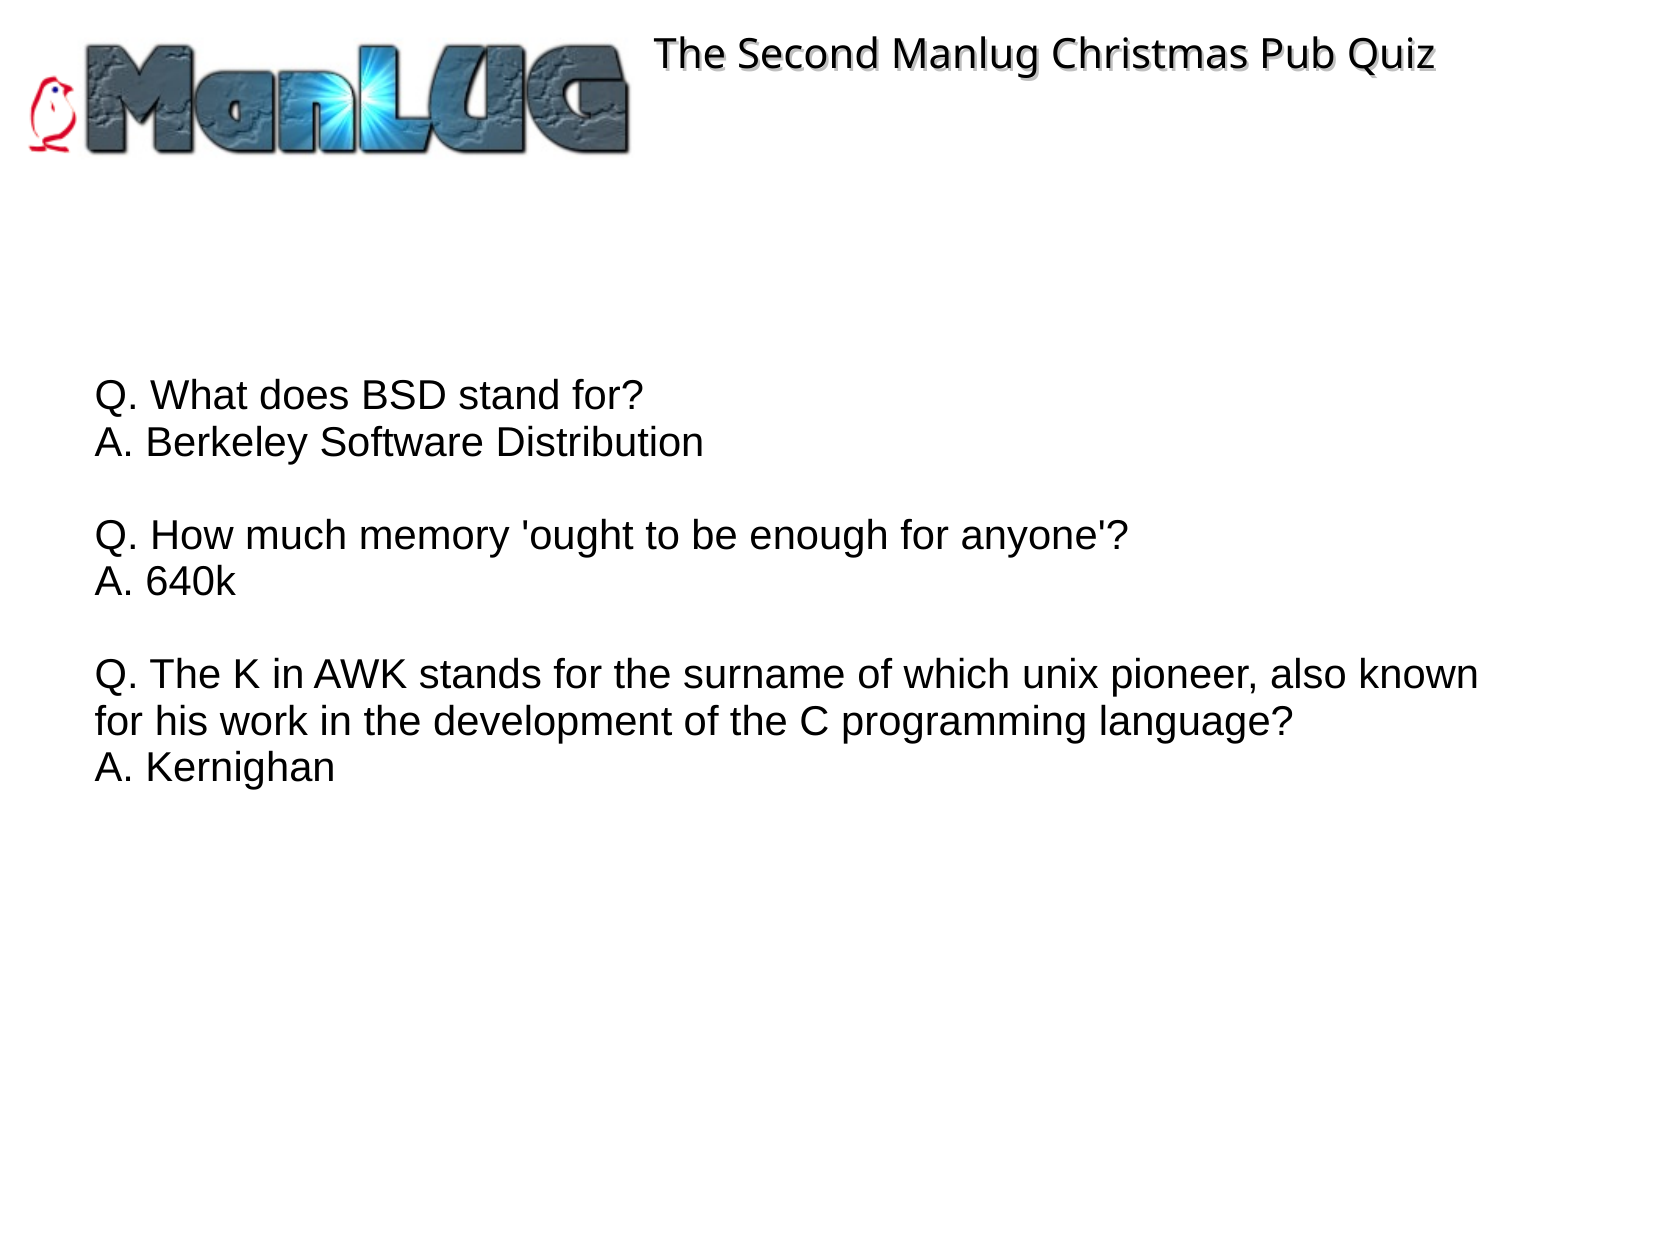

The Second Manlug Christmas Pub Quiz
# Q. What does BSD stand for?
A. Berkeley Software Distribution
Q. How much memory 'ought to be enough for anyone'?
A. 640k
Q. The K in AWK stands for the surname of which unix pioneer, also known
for his work in the development of the C programming language?
A. Kernighan